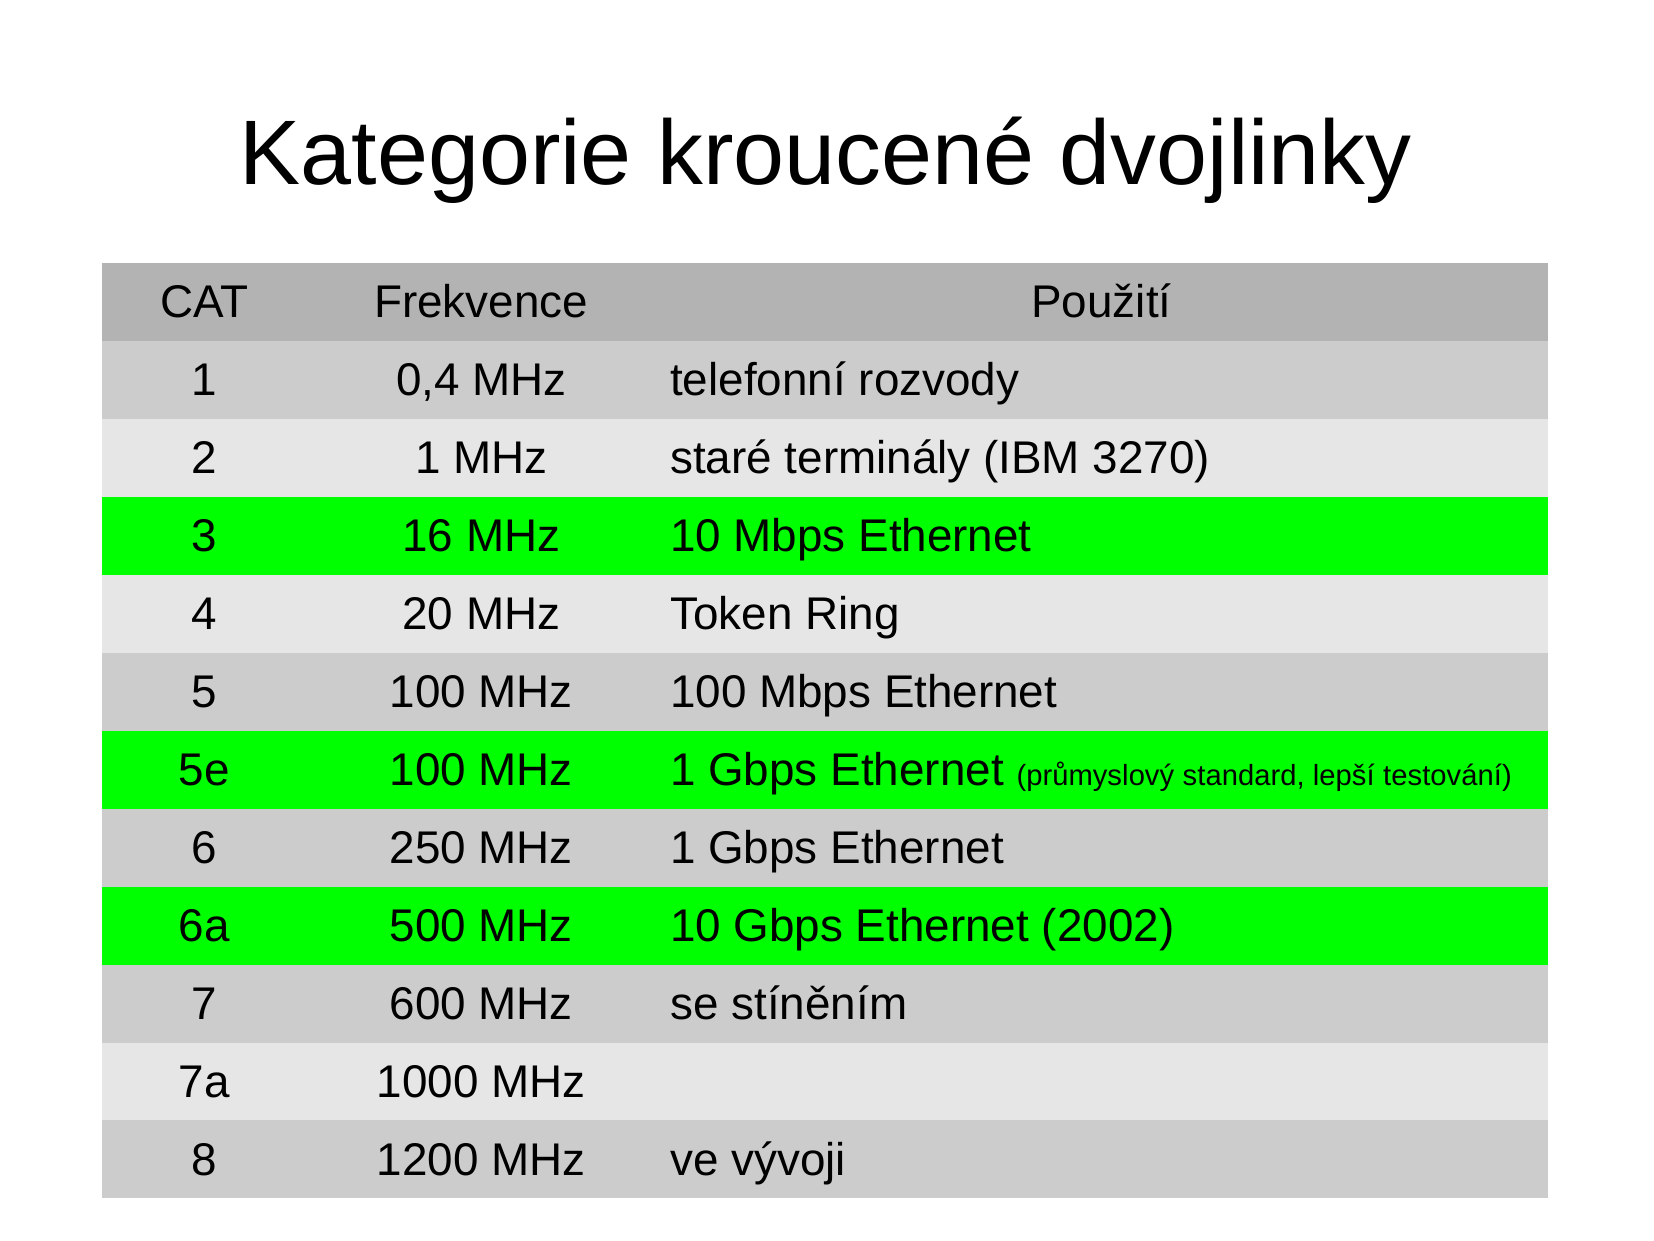

# Kategorie kroucené dvojlinky
| CAT | Frekvence | Použití |
| --- | --- | --- |
| 1 | 0,4 MHz | telefonní rozvody |
| 2 | 1 MHz | staré terminály (IBM 3270) |
| 3 | 16 MHz | 10 Mbps Ethernet |
| 4 | 20 MHz | Token Ring |
| 5 | 100 MHz | 100 Mbps Ethernet |
| 5e | 100 MHz | 1 Gbps Ethernet (průmyslový standard, lepší testování) |
| 6 | 250 MHz | 1 Gbps Ethernet |
| 6a | 500 MHz | 10 Gbps Ethernet (2002) |
| 7 | 600 MHz | se stíněním |
| 7a | 1000 MHz | |
| 8 | 1200 MHz | ve vývoji |